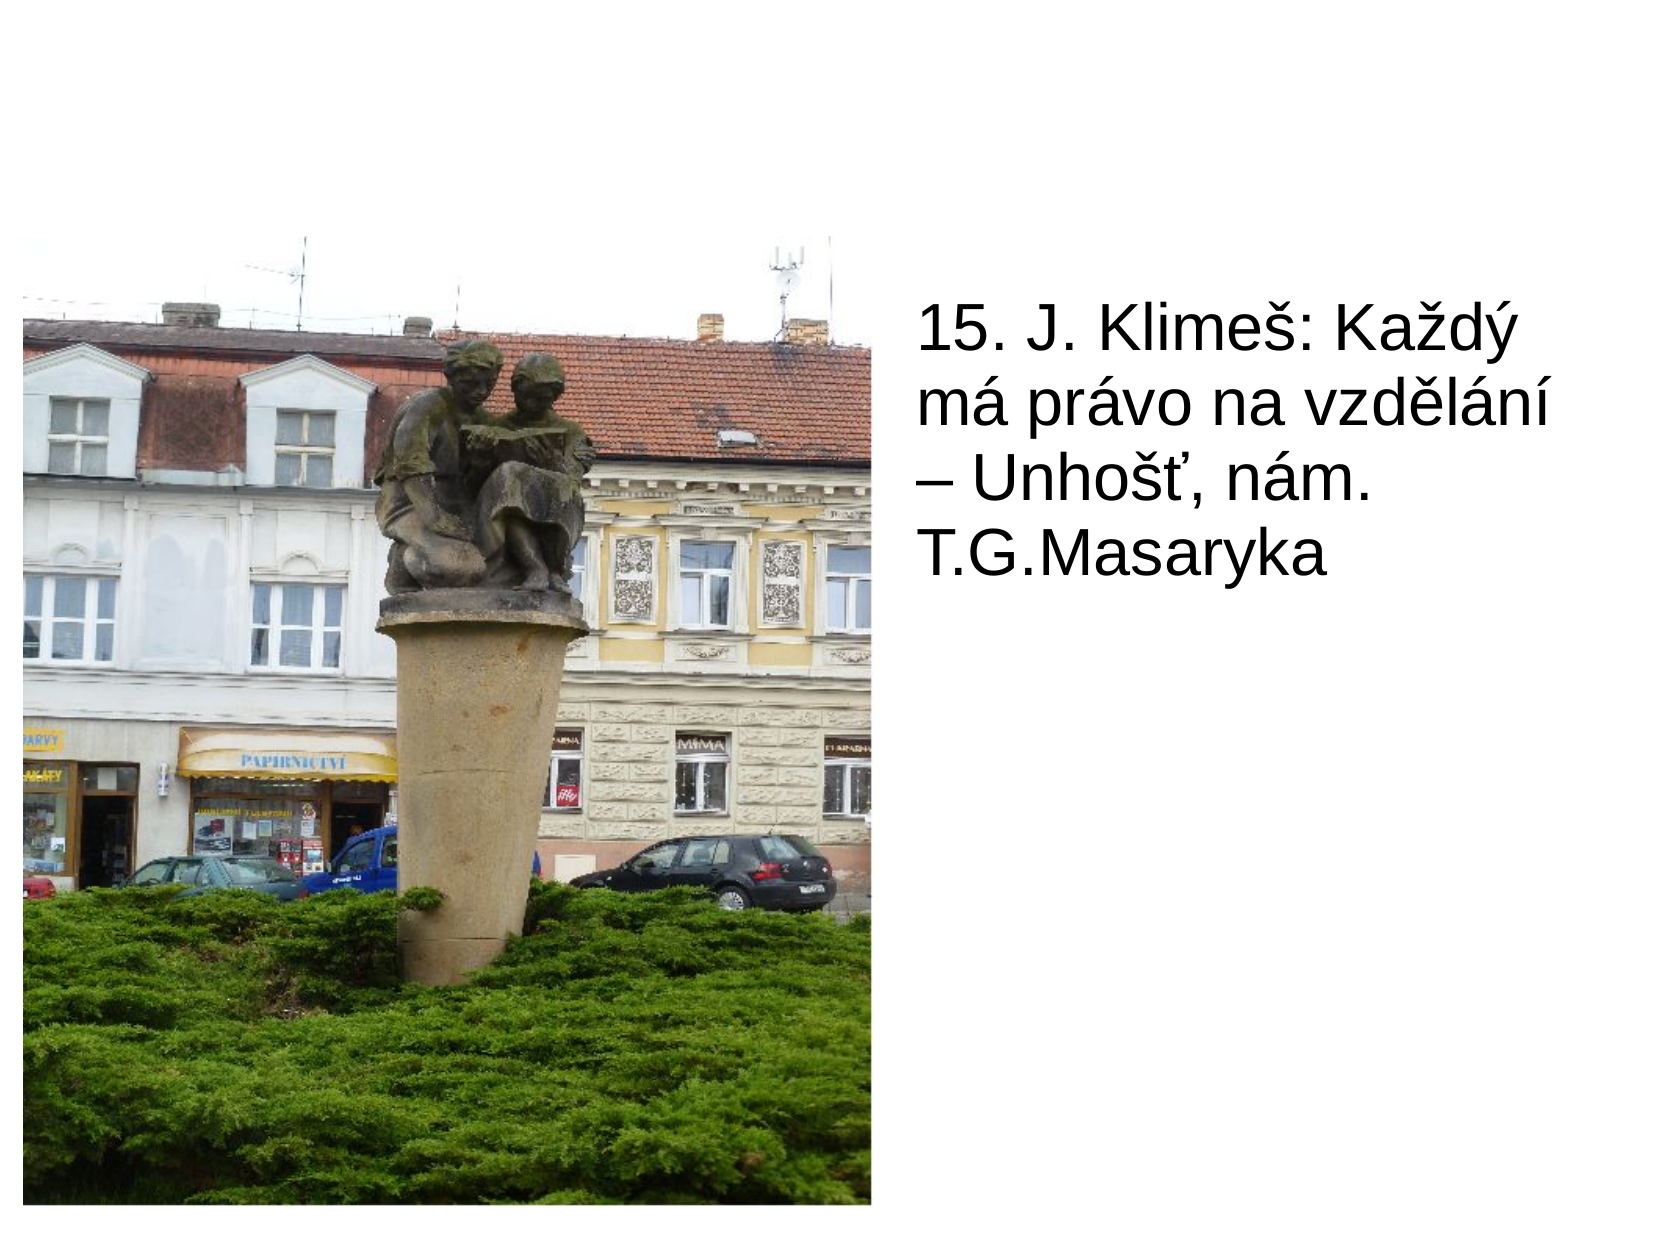

#
15. J. Klimeš: Každý má právo na vzdělání – Unhošť, nám. T.G.Masaryka